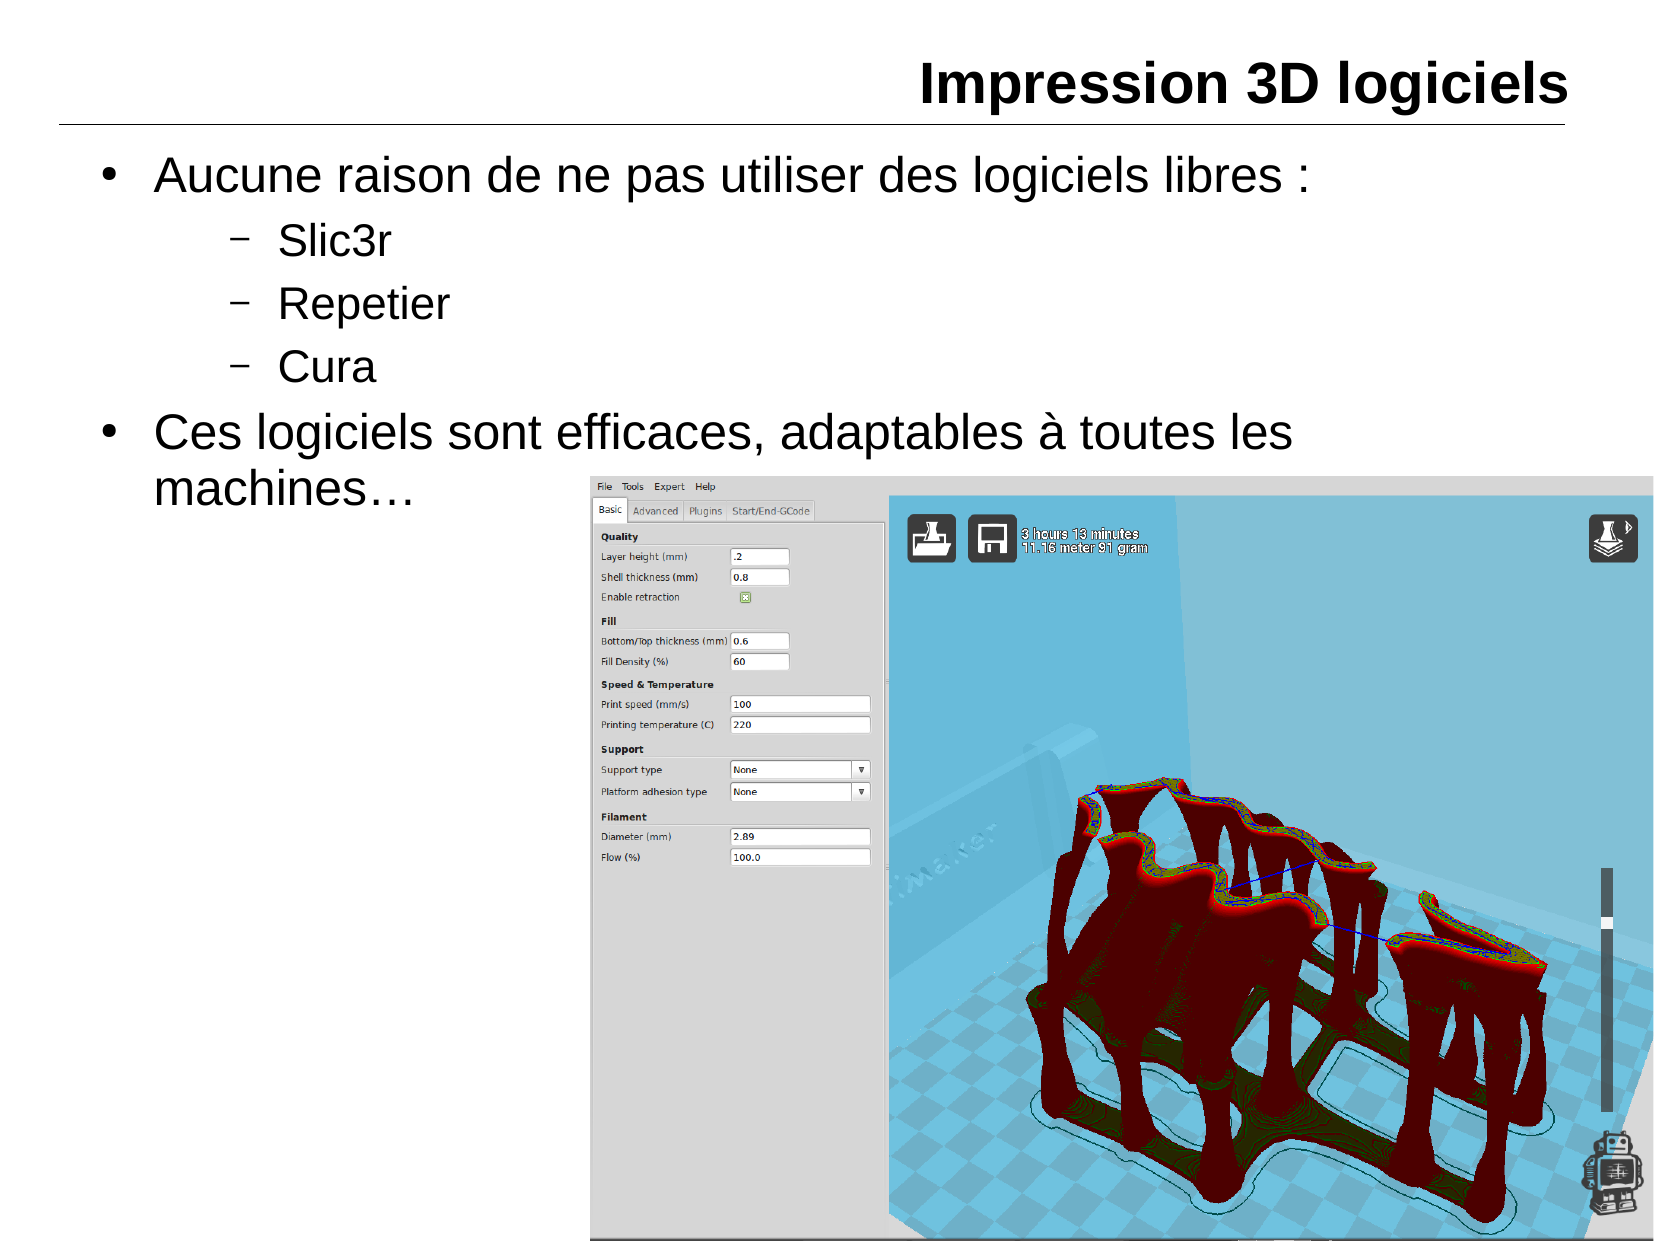

# Impression 3D logiciels
Aucune raison de ne pas utiliser des logiciels libres :
Slic3r
Repetier
Cura
Ces logiciels sont efficaces, adaptables à toutes les machines…
19